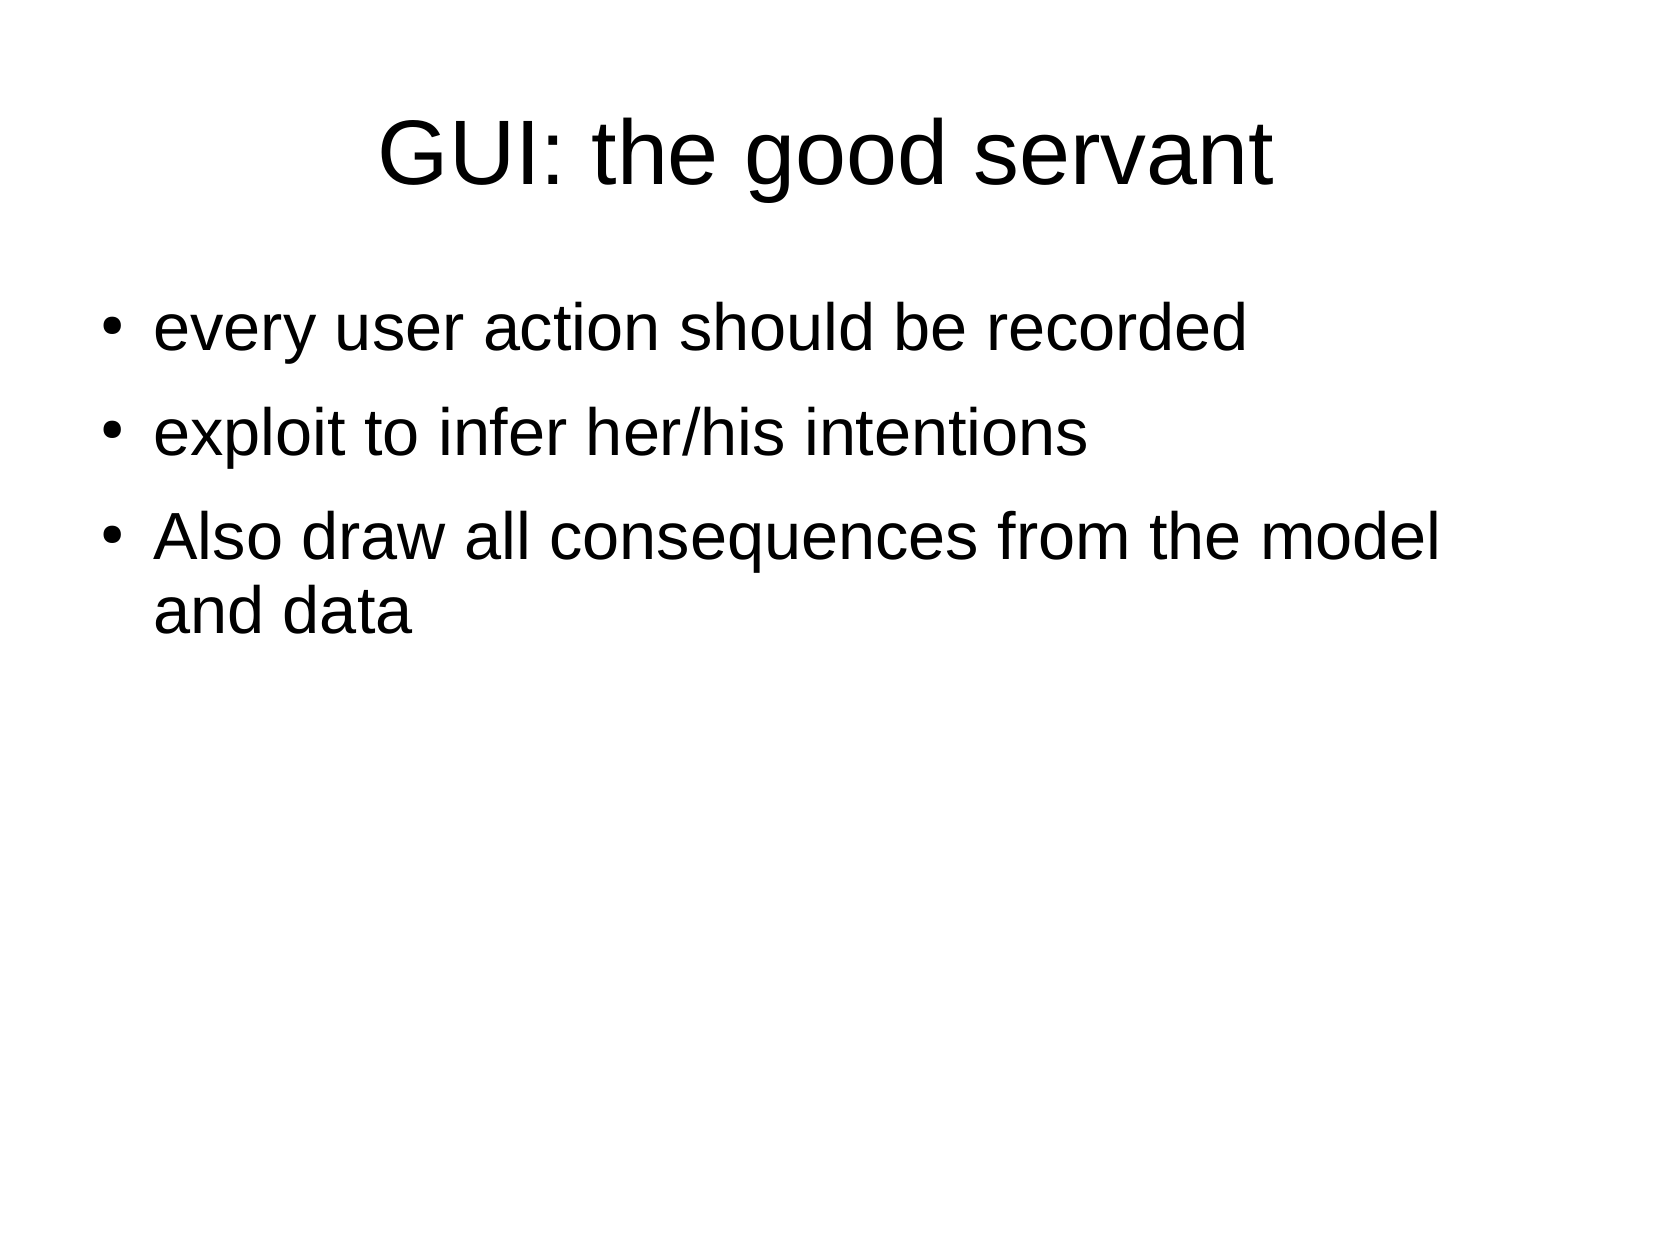

# GUI: the good servant
every user action should be recorded
exploit to infer her/his intentions
Also draw all consequences from the model and data